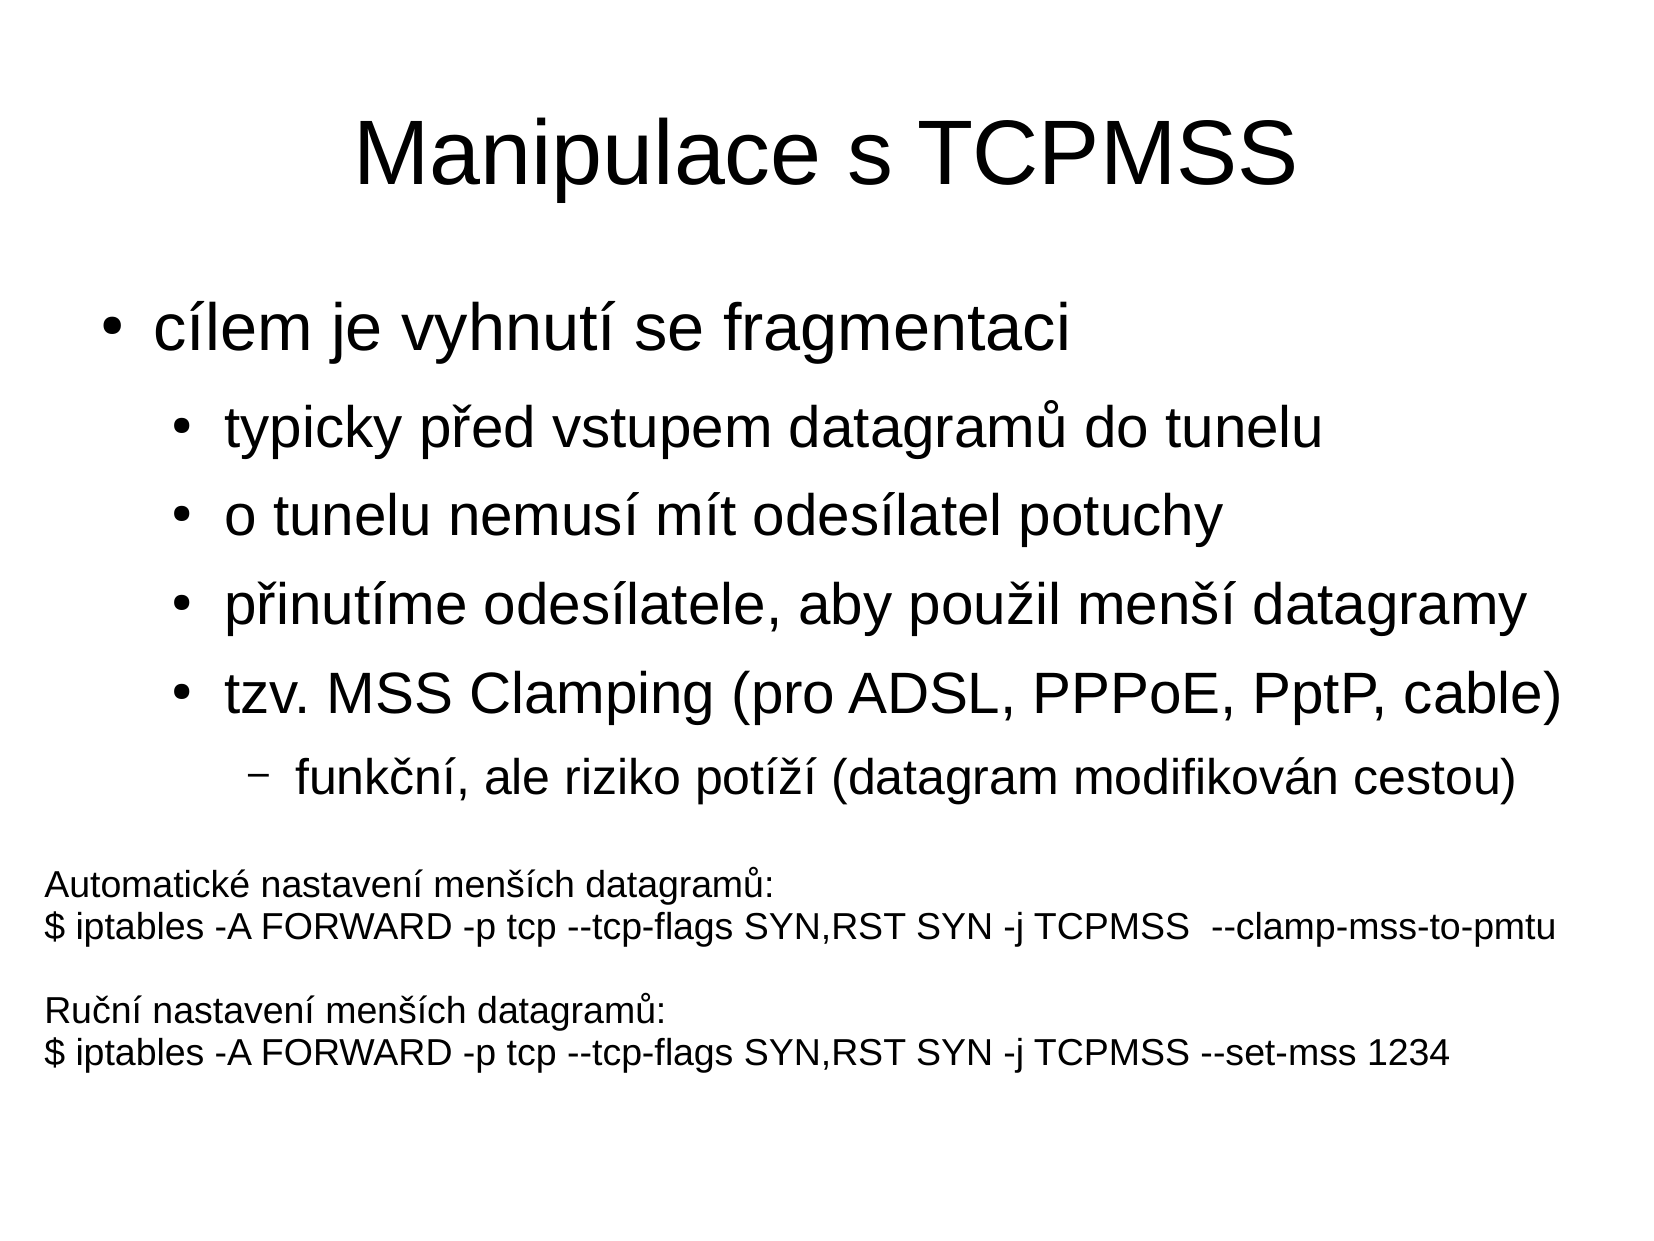

# Manipulace s TCPMSS
cílem je vyhnutí se fragmentaci
typicky před vstupem datagramů do tunelu
o tunelu nemusí mít odesílatel potuchy
přinutíme odesílatele, aby použil menší datagramy
tzv. MSS Clamping (pro ADSL, PPPoE, PptP, cable)
funkční, ale riziko potíží (datagram modifikován cestou)
Automatické nastavení menších datagramů:
$ iptables -A FORWARD -p tcp --tcp-flags SYN,RST SYN -j TCPMSS --clamp-mss-to-pmtu
Ruční nastavení menších datagramů:
$ iptables -A FORWARD -p tcp --tcp-flags SYN,RST SYN -j TCPMSS --set-mss 1234